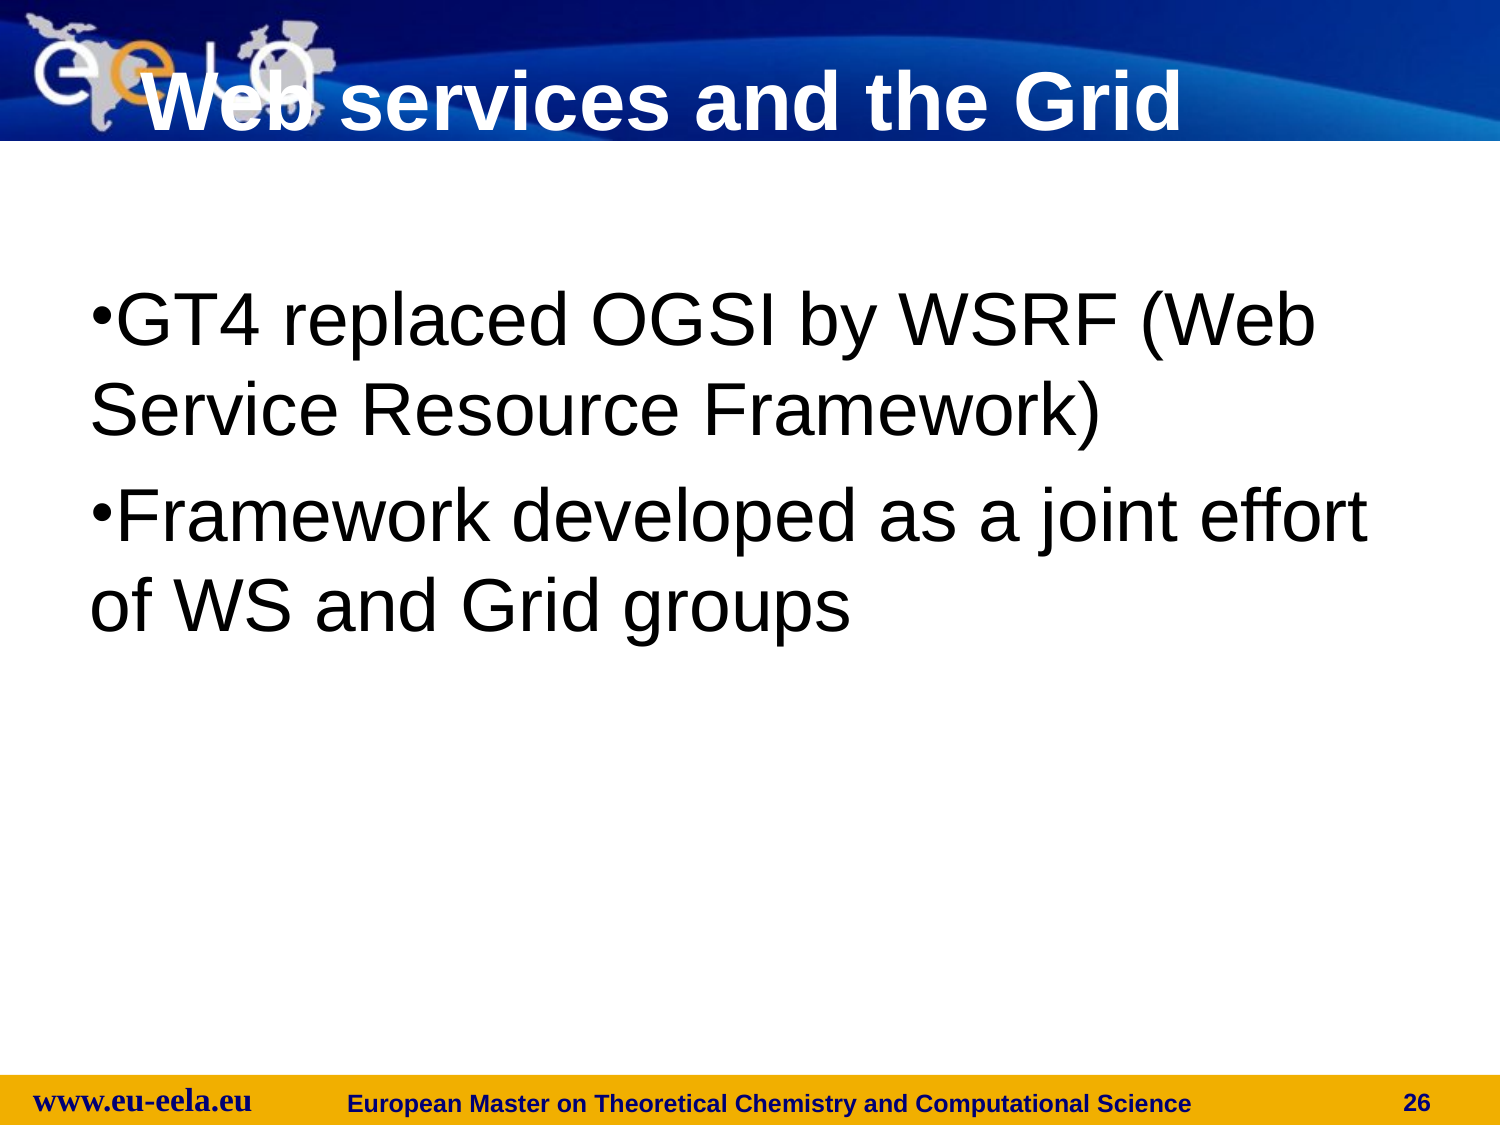

# Web services and the Grid
GT4 replaced OGSI by WSRF (Web Service Resource Framework)
Framework developed as a joint effort of WS and Grid groups
European Master on Theoretical Chemistry and Computational Science